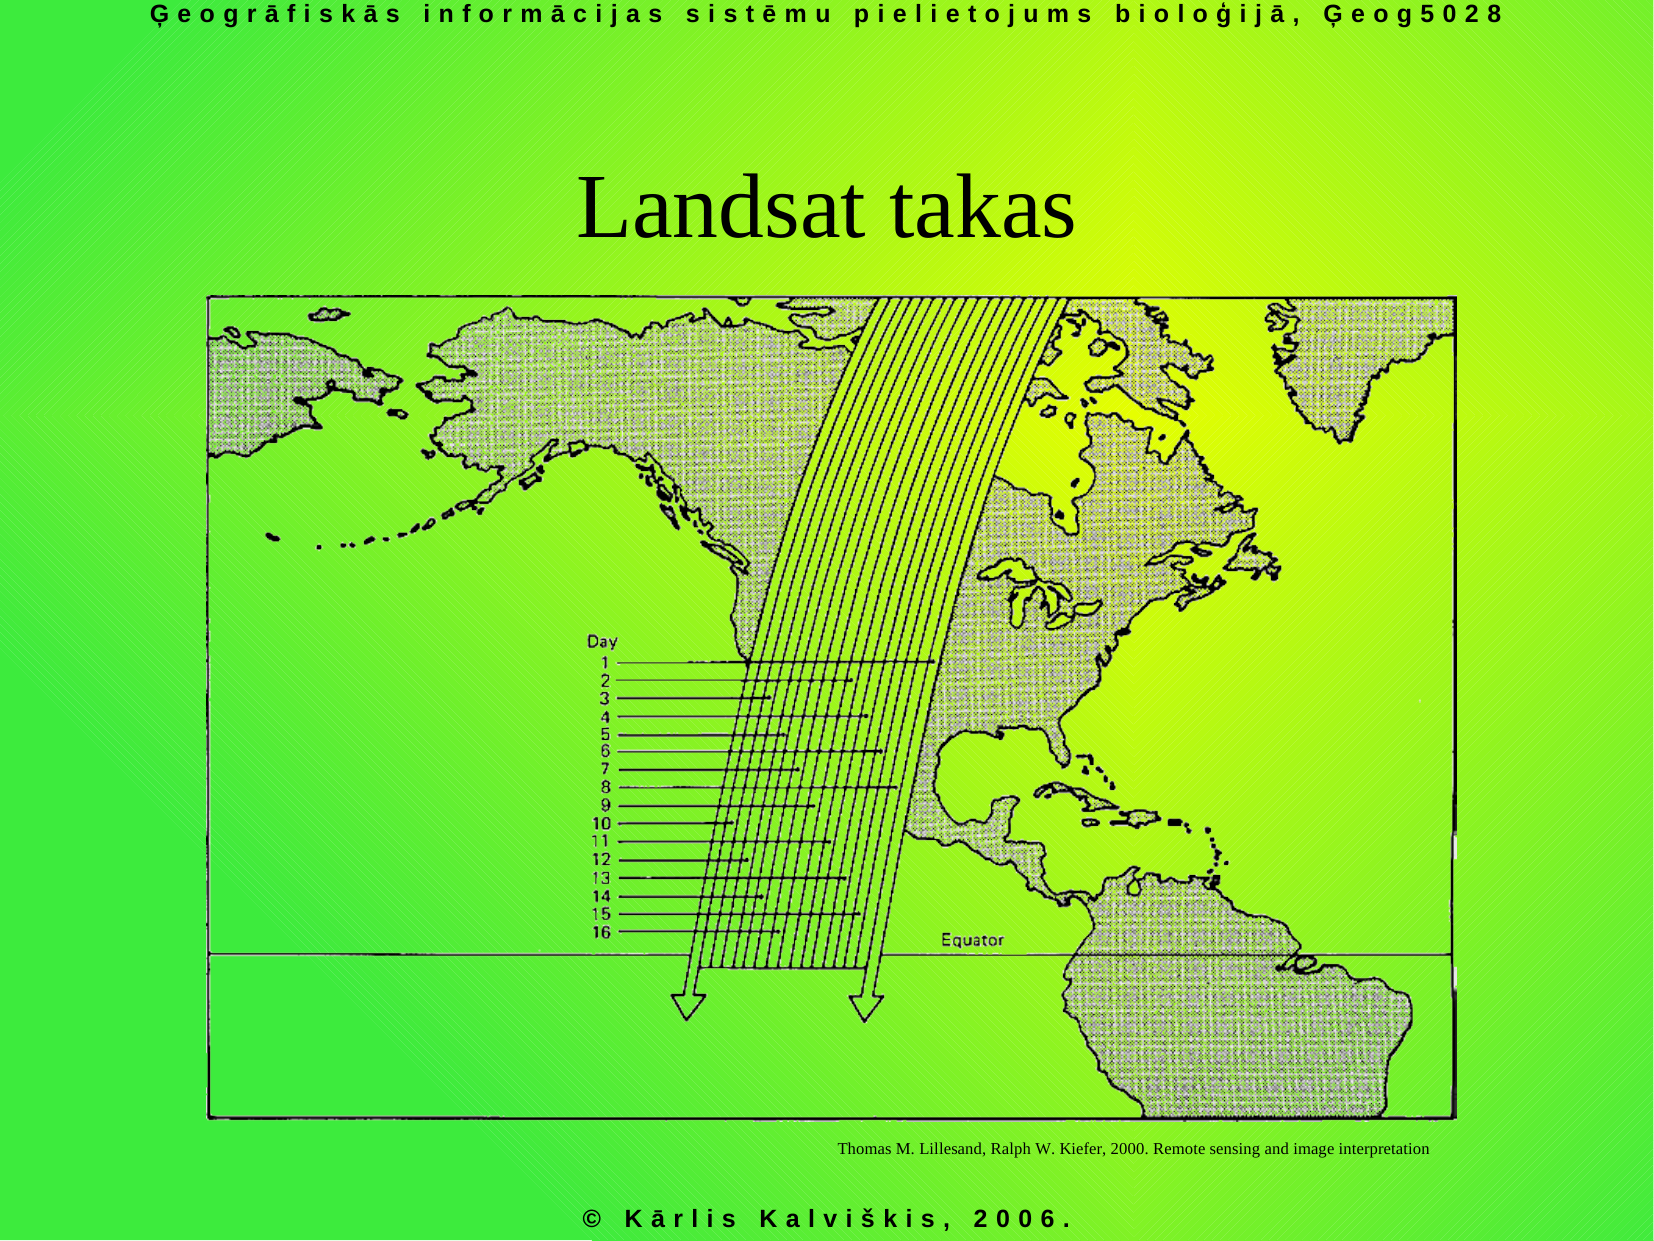

# Landsat takas
Thomas M. Lillesand, Ralph W. Kiefer, 2000. Remote sensing and image interpretation